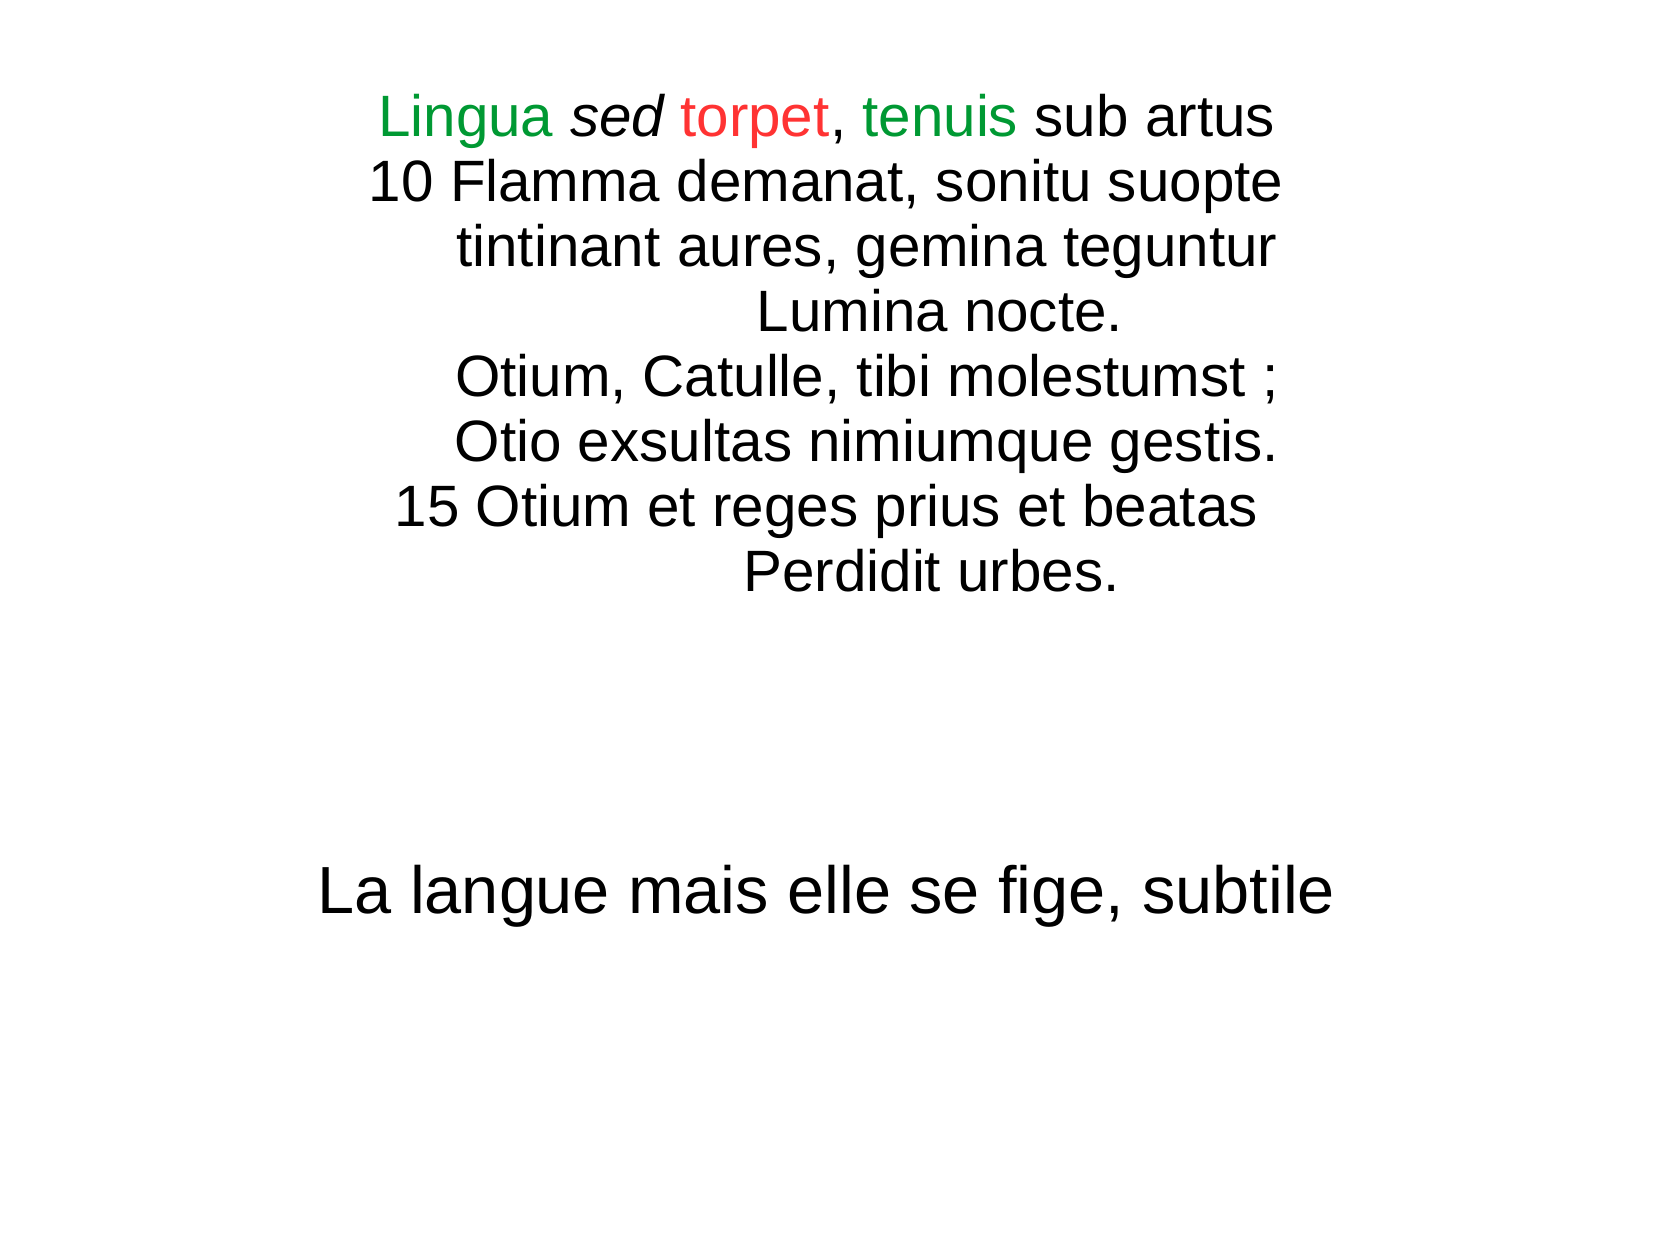

# Lingua sed torpet, tenuis sub artus 10 Flamma demanat, sonitu suopte tintinant aures, gemina teguntur Lumina nocte. Otium, Catulle, tibi molestumst ; Otio exsultas nimiumque gestis. 15 Otium et reges prius et beatas Perdidit urbes.
La langue mais elle se fige, subtile